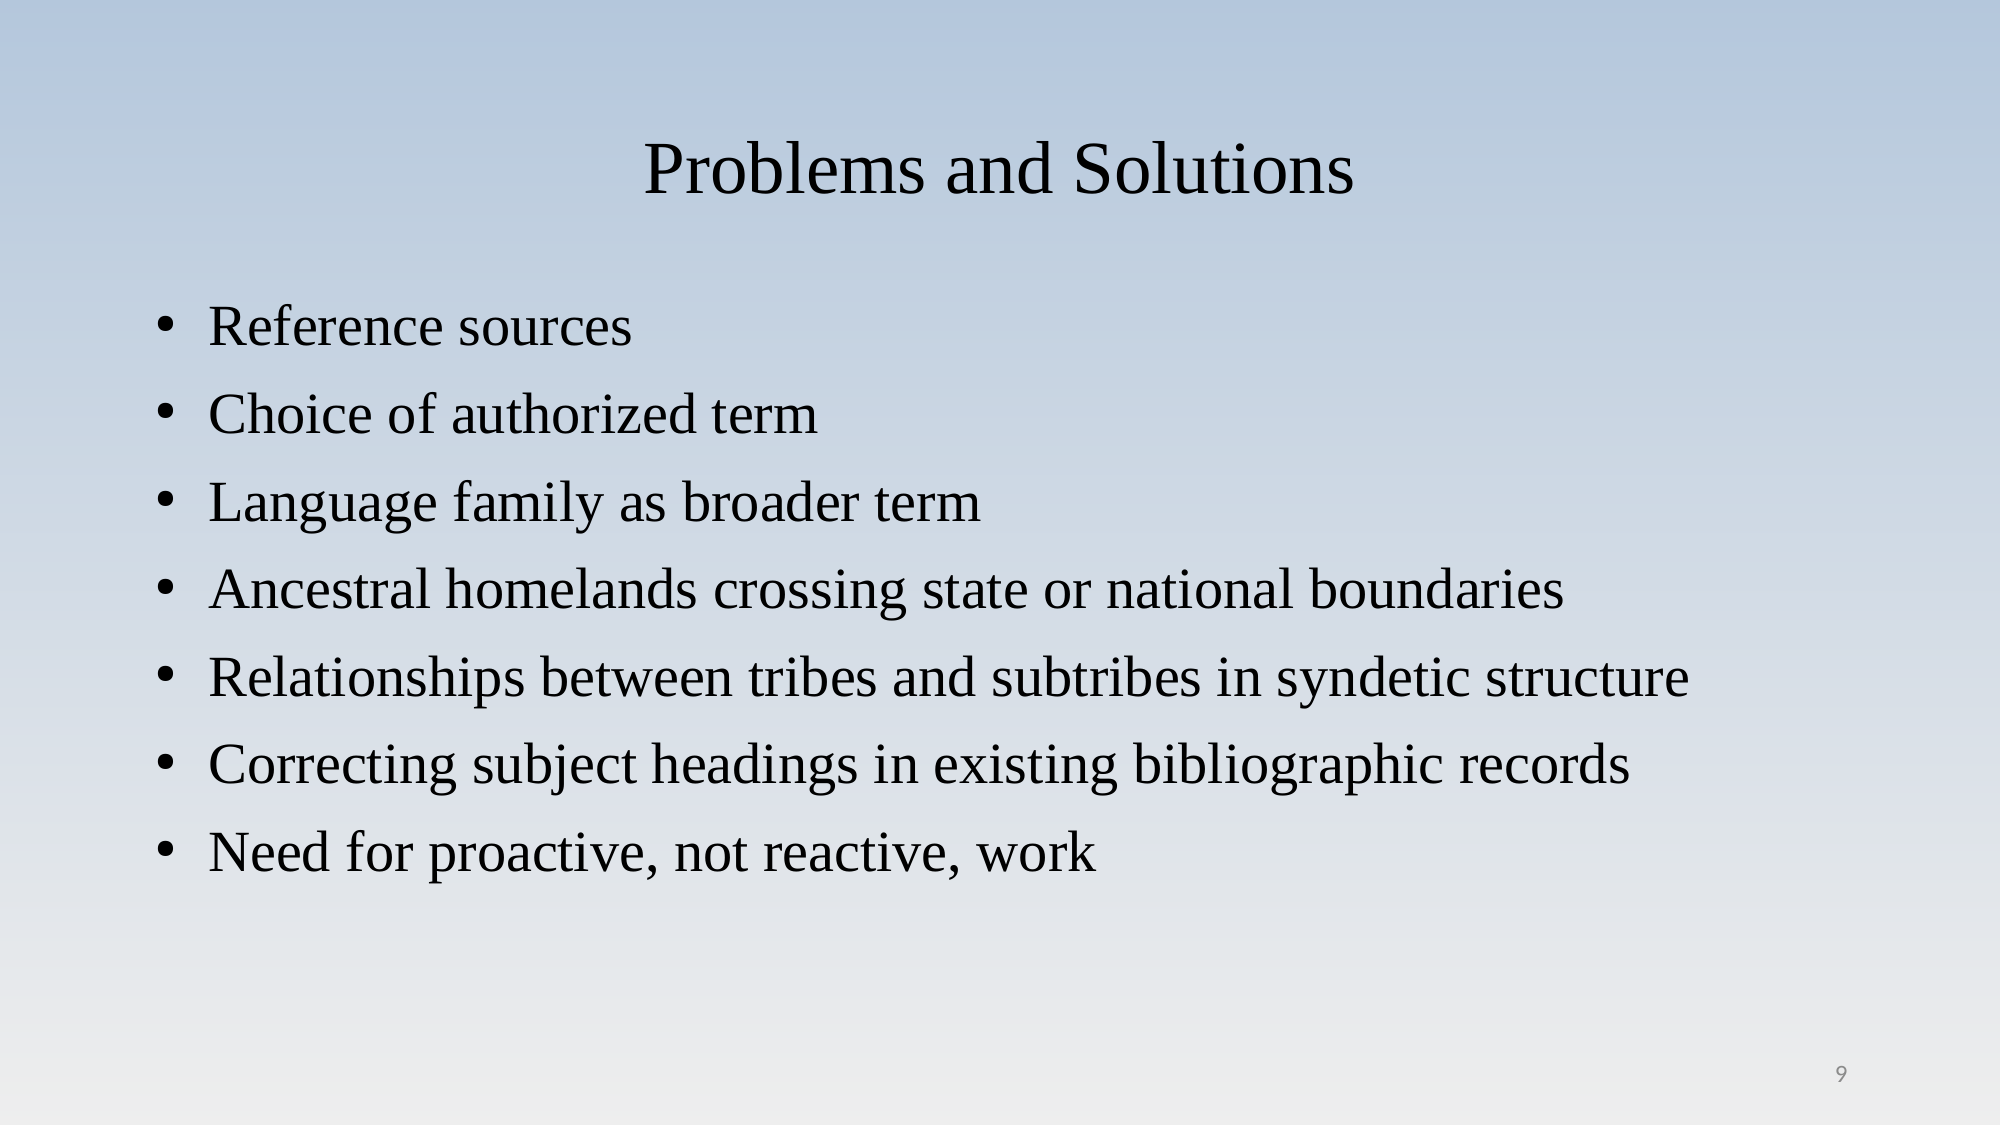

# Problems and Solutions
Reference sources
Choice of authorized term
Language family as broader term
Ancestral homelands crossing state or national boundaries
Relationships between tribes and subtribes in syndetic structure
Correcting subject headings in existing bibliographic records
Need for proactive, not reactive, work
9